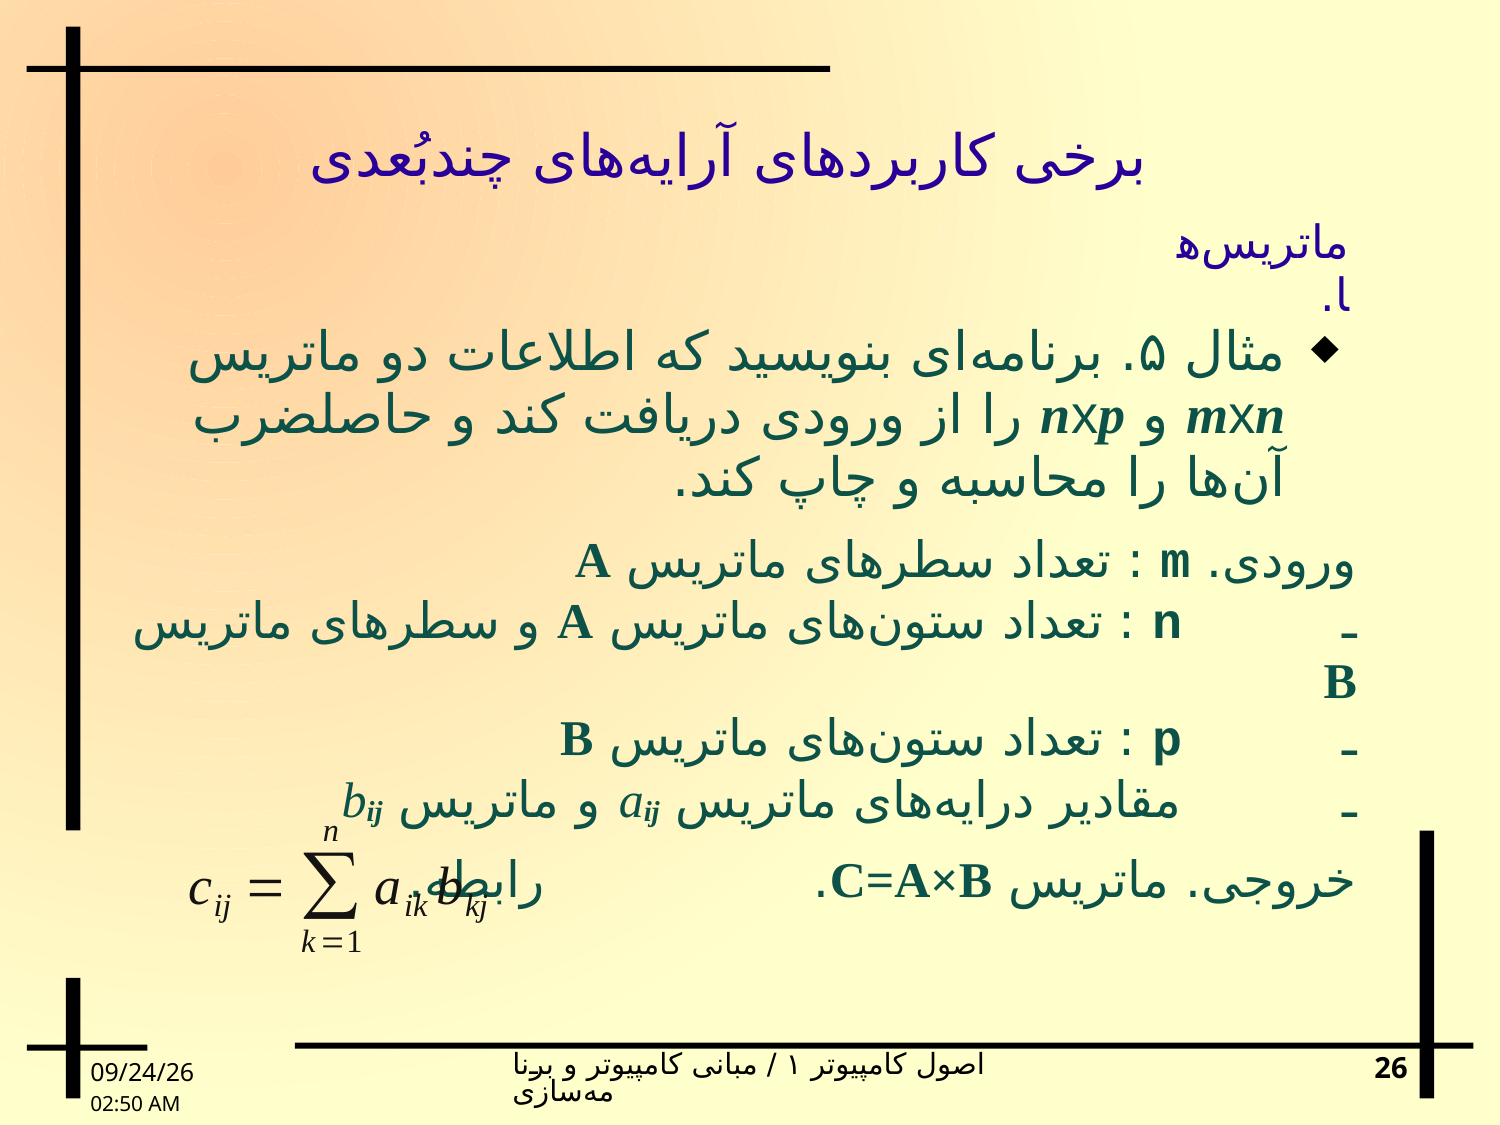

# برخی کاربردهای آرایه‌های چندبُعدی
ماتریس‌ها.
مثال ۵. برنامه‌ای بنویسید که اطلاعات دو ماتریس mxn و nxp را از ورودی دریافت کند و حاصلضرب آن‌ها را محاسبه و چاپ کند.
ورودی. m : تعداد سطرهای ماتریس A
ـ n : تعداد ستون‌های ماتریس A و سطرهای ماتریس B
ـ p : تعداد ستون‌های ماتریس B
ـ مقادیر درایه‌های ماتریس aij و ماتریس bij
خروجی. ماتریس C=A×B.					رابطه.
اصول کامپیوتر ۱ / مبانی کامپیوتر و برنامه‌سازی
26